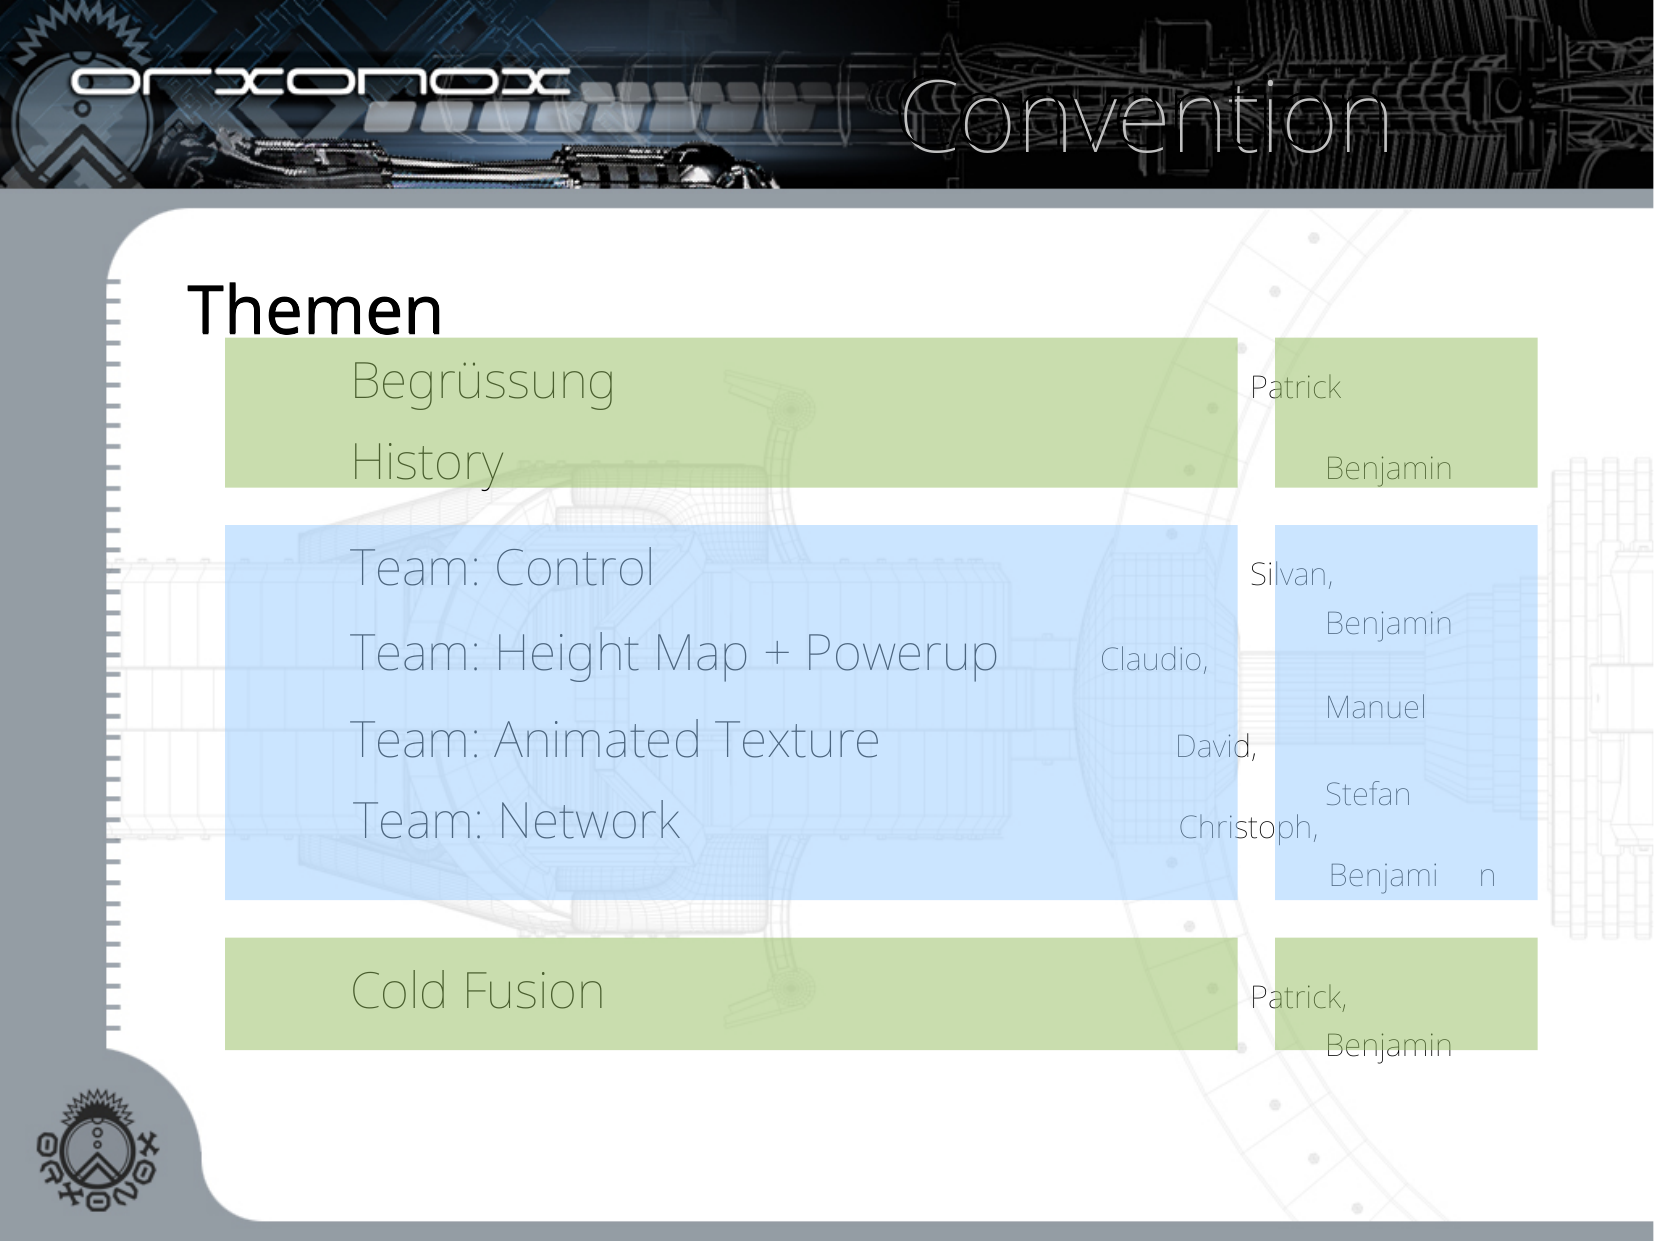

Convention
Themen
Begrüssung									Patrick
History											Benjamin
Team: Control								Silvan,
													Benjamin
Team: Height Map + Powerup		Claudio,
													Manuel
Team: Animated Texture				David,
													Stefan
Team: Network							Christoph,
													Benjami	n
Cold Fusion									Patrick,
													Benjamin